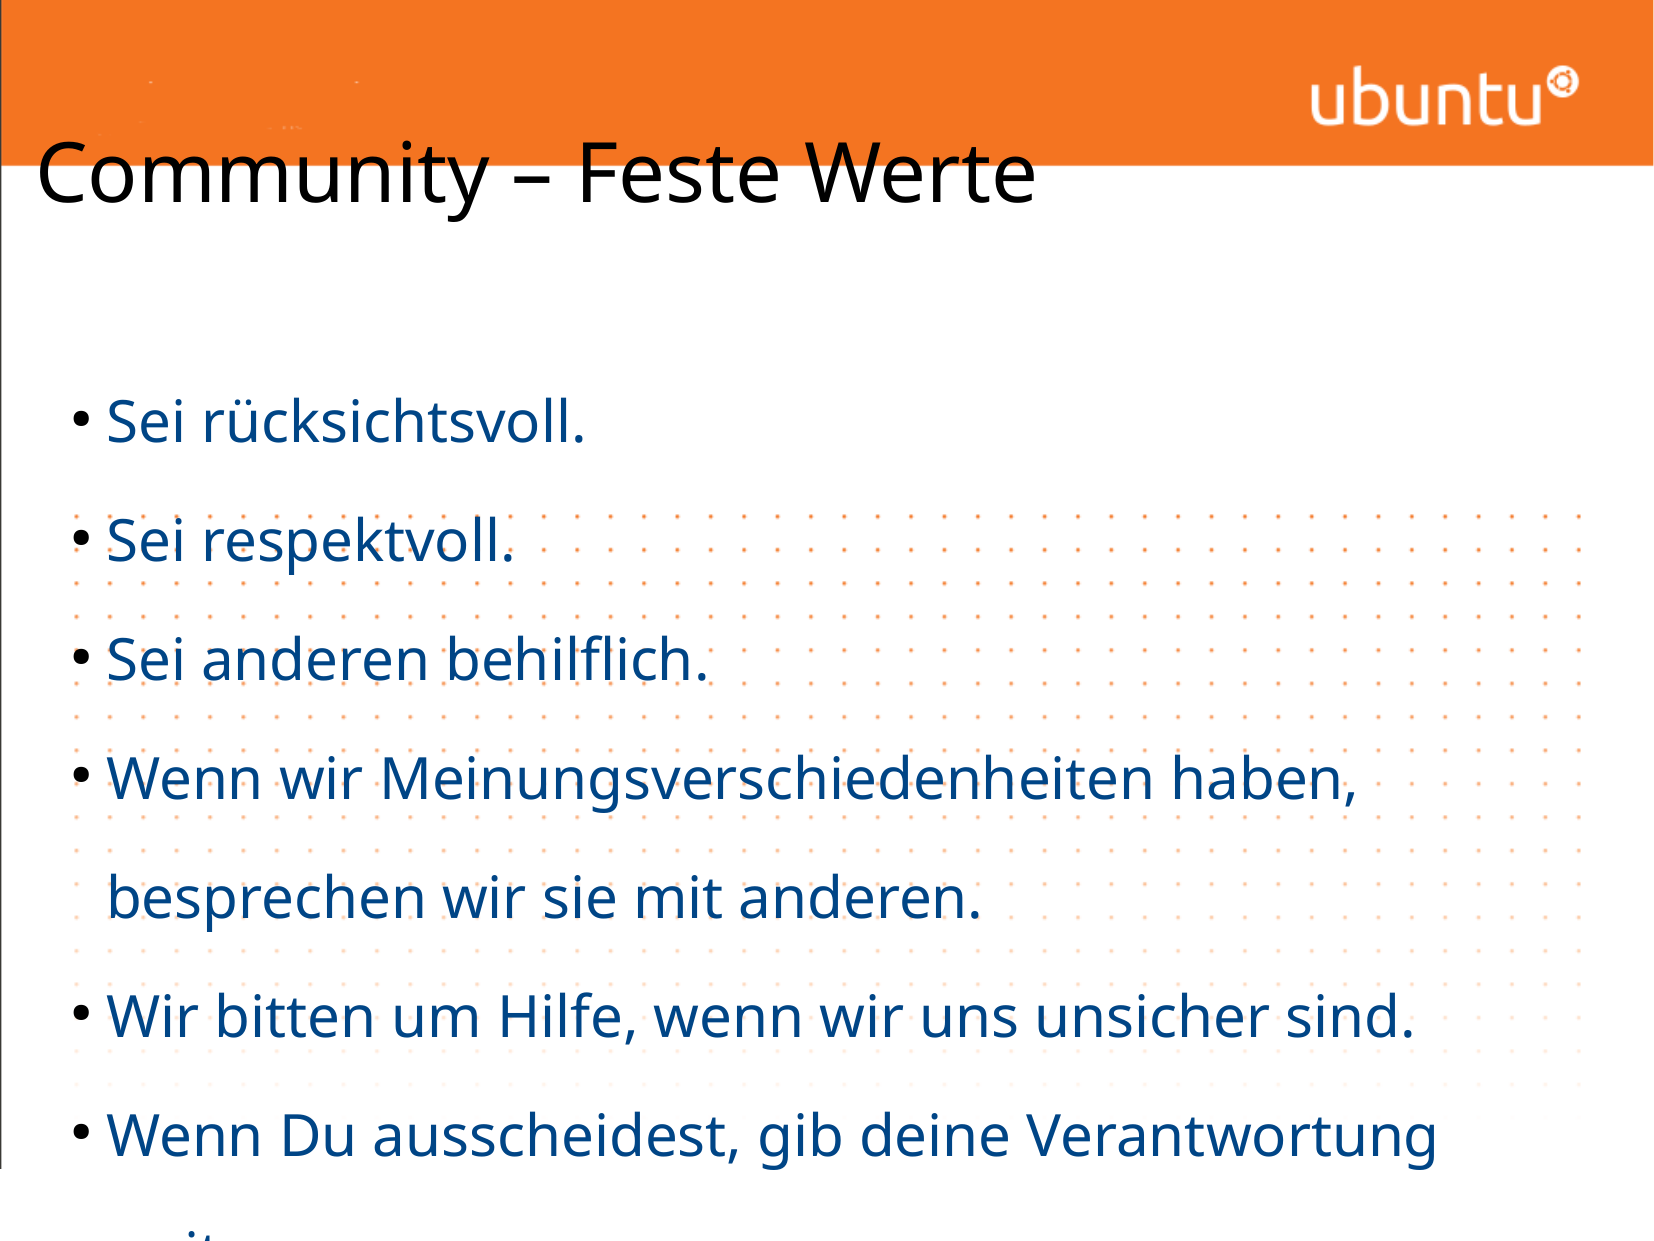

# Community – Feste Werte
Sei rücksichtsvoll.
Sei respektvoll.
Sei anderen behilflich.
Wenn wir Meinungsverschiedenheiten haben, besprechen wir sie mit anderen.
Wir bitten um Hilfe, wenn wir uns unsicher sind.
Wenn Du ausscheidest, gib deine Verantwortung weiter.